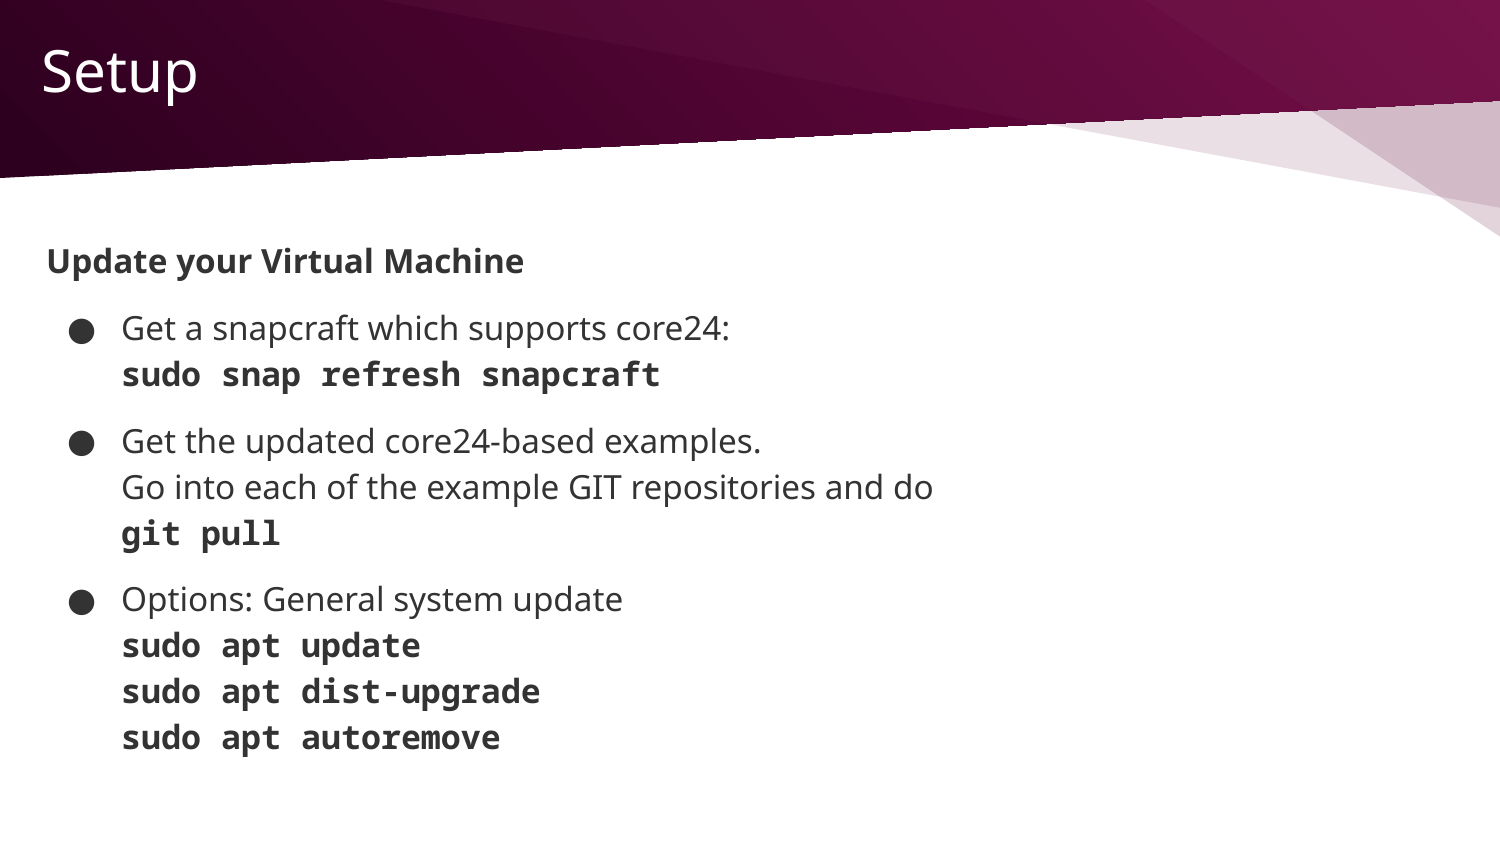

Setup
# Update your Virtual Machine
Get a snapcraft which supports core24:
sudo snap refresh snapcraft
Get the updated core24-based examples.
Go into each of the example GIT repositories and do
git pull
Options: General system update
sudo apt update
sudo apt dist-upgrade
sudo apt autoremove